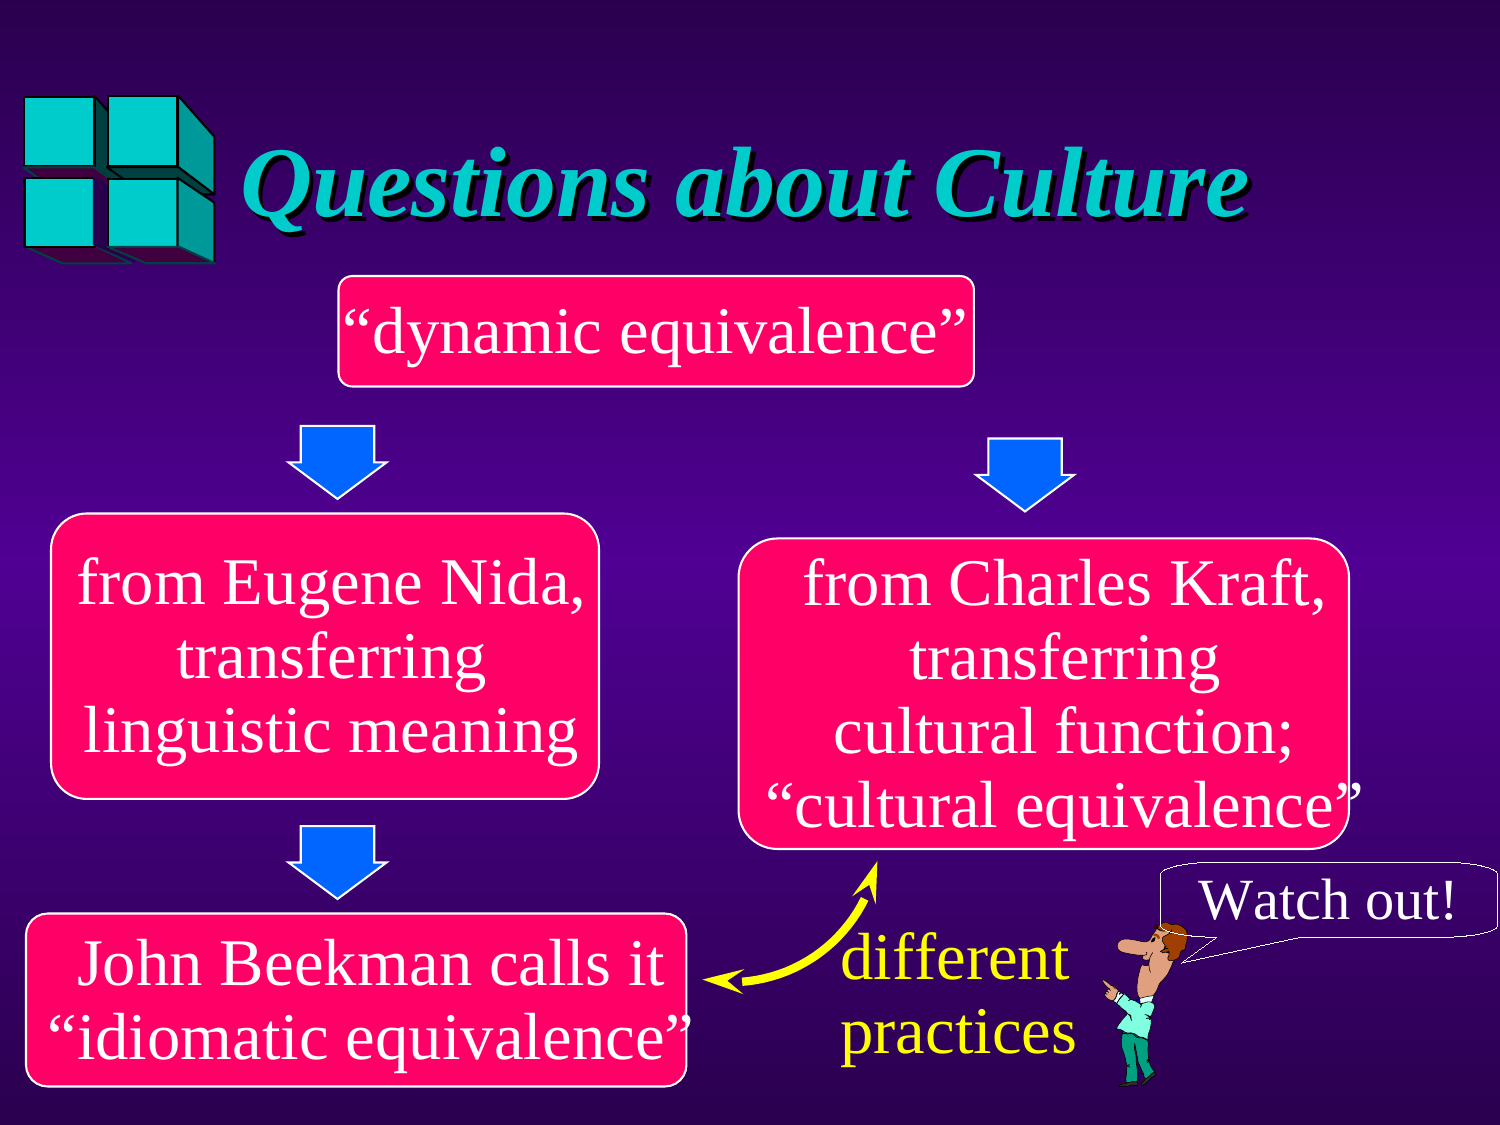

# Questions about Culture
“dynamic equivalence”
from Eugene Nida,
transferring
linguistic meaning
from Charles Kraft,
transferring
cultural function;
“cultural equivalence”
different practices
John Beekman calls it
“idiomatic equivalence”
Watch out!